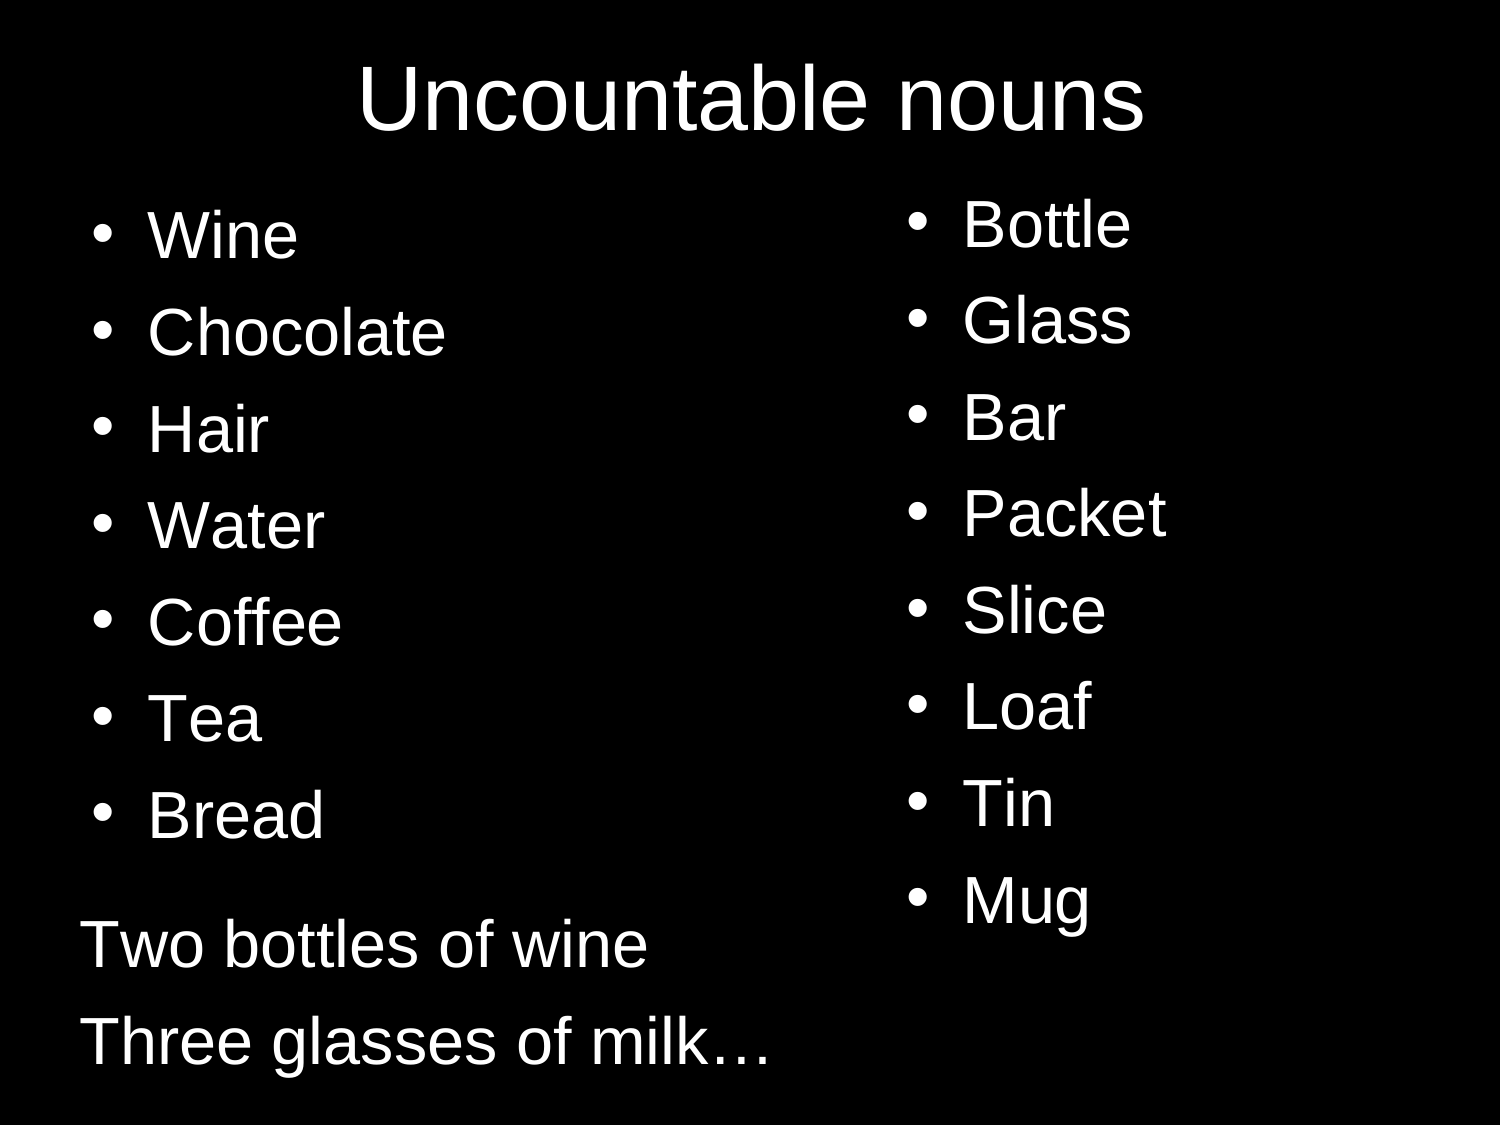

Uncountable nouns
Bottle
Glass
Bar
Packet
Slice
Loaf
Tin
Mug
# Wine
Chocolate
Hair
Water
Coffee
Tea
Bread
Two bottles of wine
Three glasses of milk…